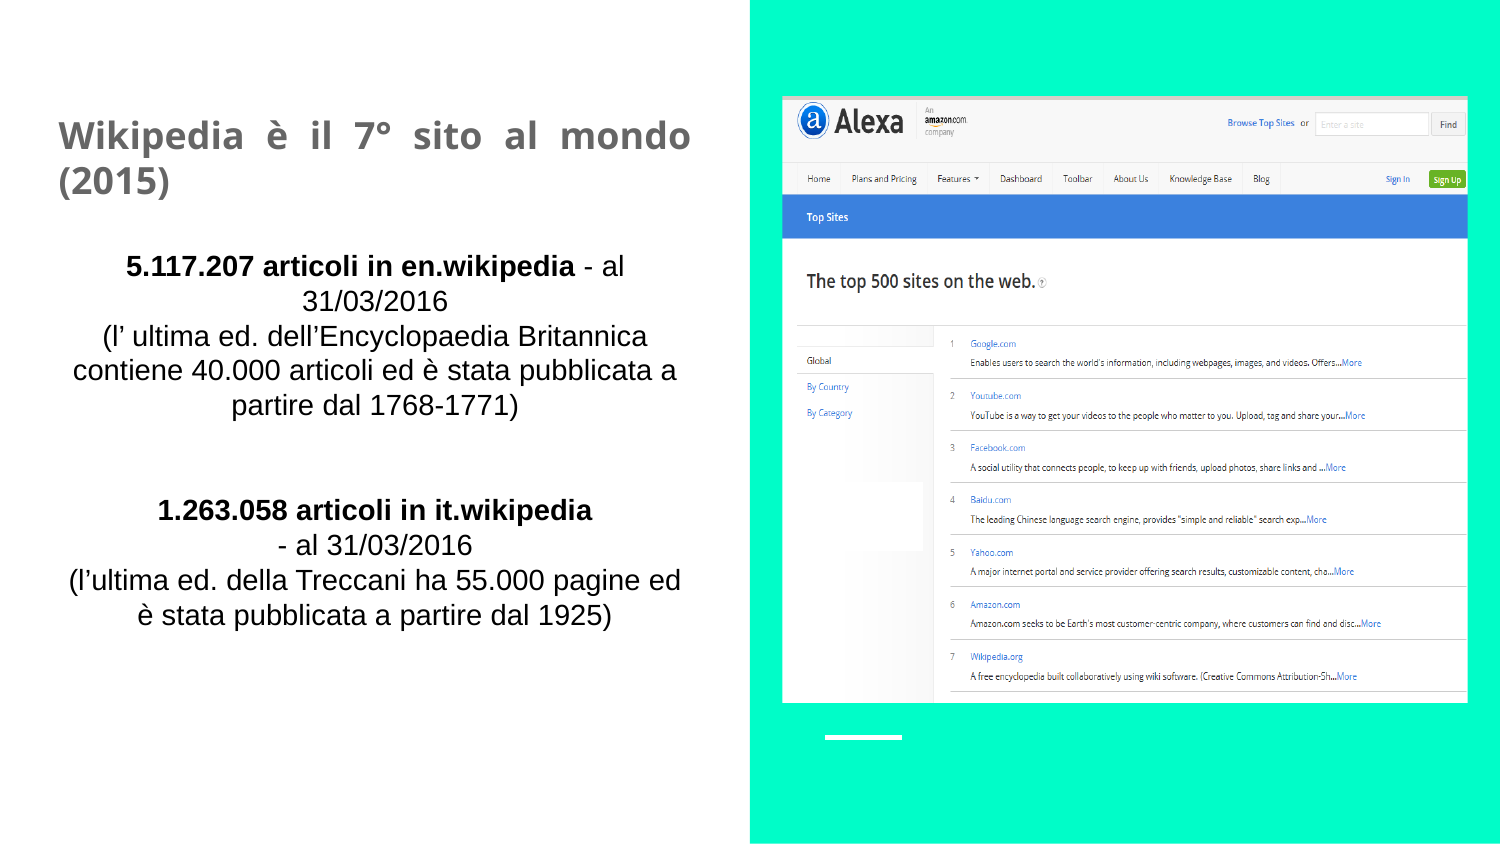

# Wikipedia è il 7° sito al mondo (2015)
5.117.207 articoli in en.wikipedia - al 31/03/2016
(l’ ultima ed. dell’Encyclopaedia Britannica contiene 40.000 articoli ed è stata pubblicata a partire dal 1768-1771)
1.263.058 articoli in it.wikipedia
- al 31/03/2016
(l’ultima ed. della Treccani ha 55.000 pagine ed è stata pubblicata a partire dal 1925)